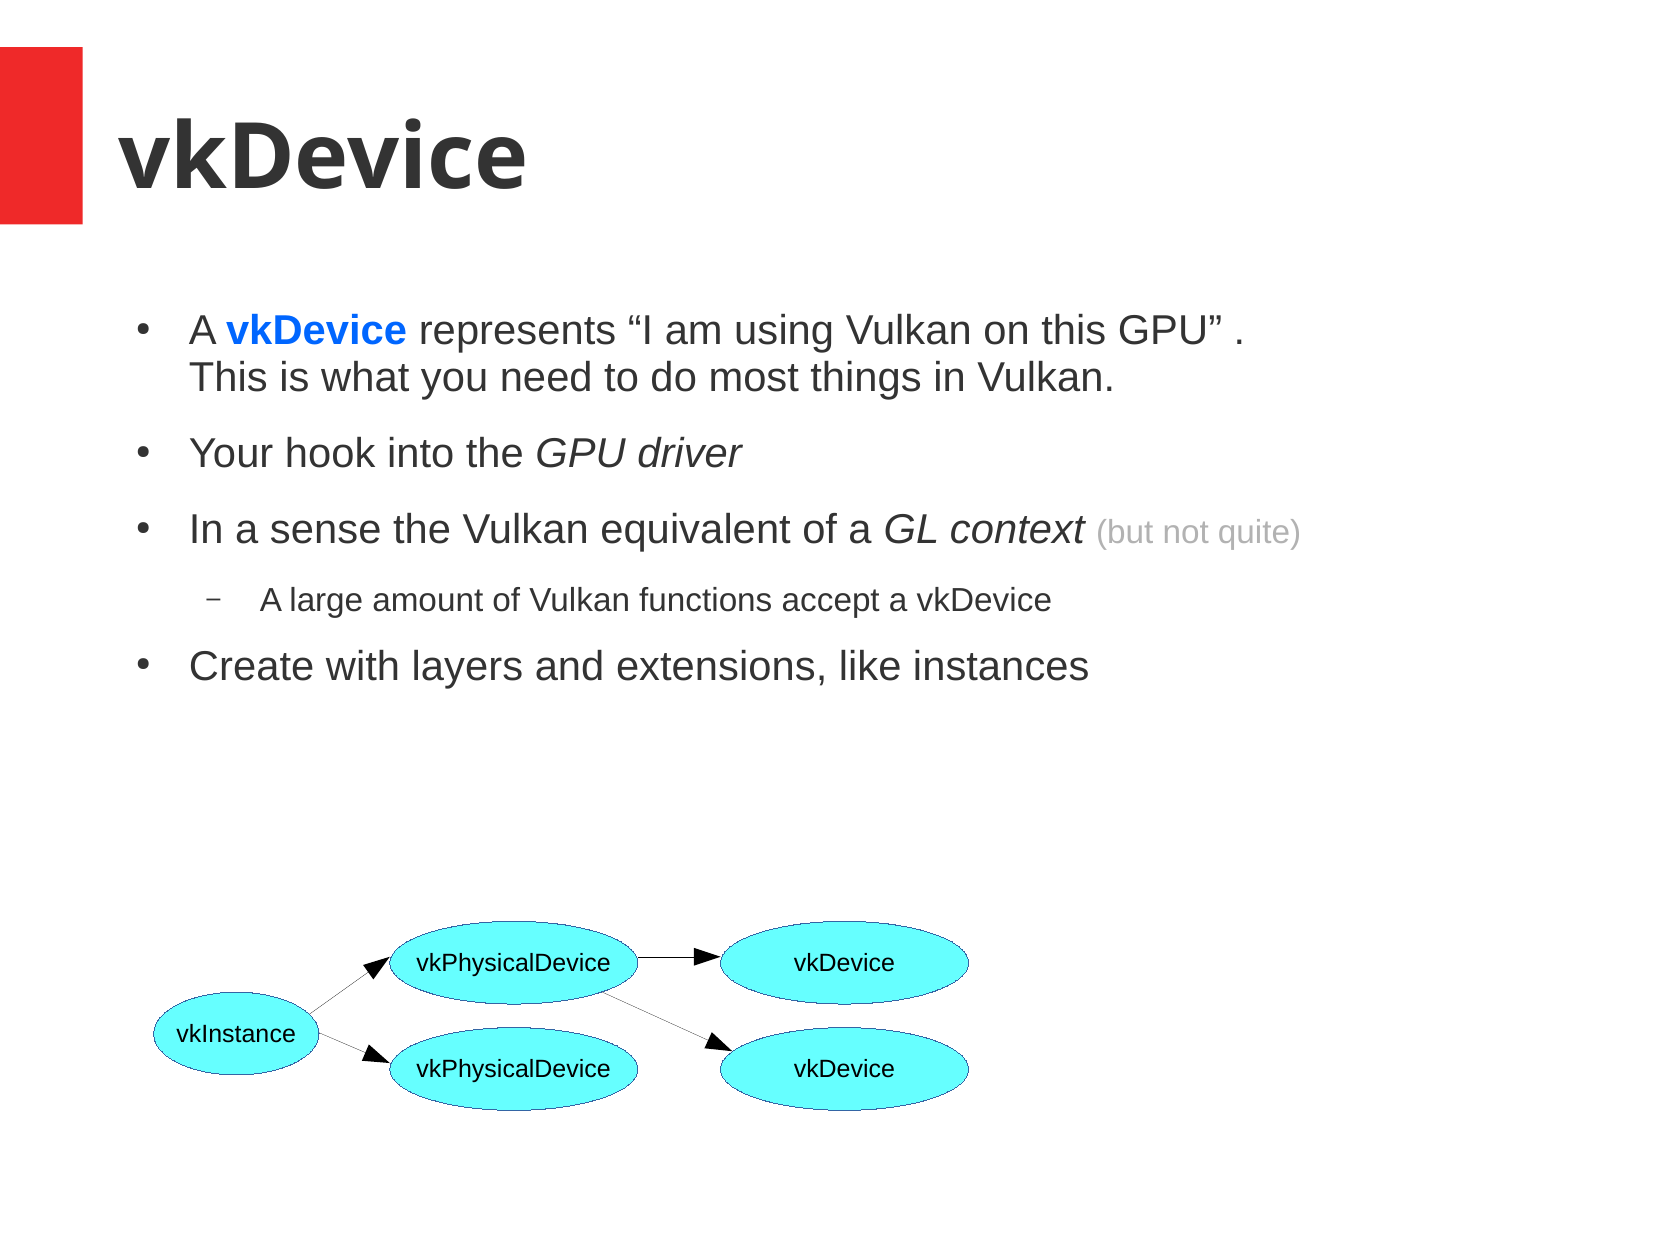

# vkDevice
A vkDevice represents “I am using Vulkan on this GPU” .
This is what you need to do most things in Vulkan.
Your hook into the GPU driver
In a sense the Vulkan equivalent of a GL context (but not quite)
A large amount of Vulkan functions accept a vkDevice
Create with layers and extensions, like instances
vkPhysicalDevice
vkDevice
vkInstance
vkPhysicalDevice
vkDevice